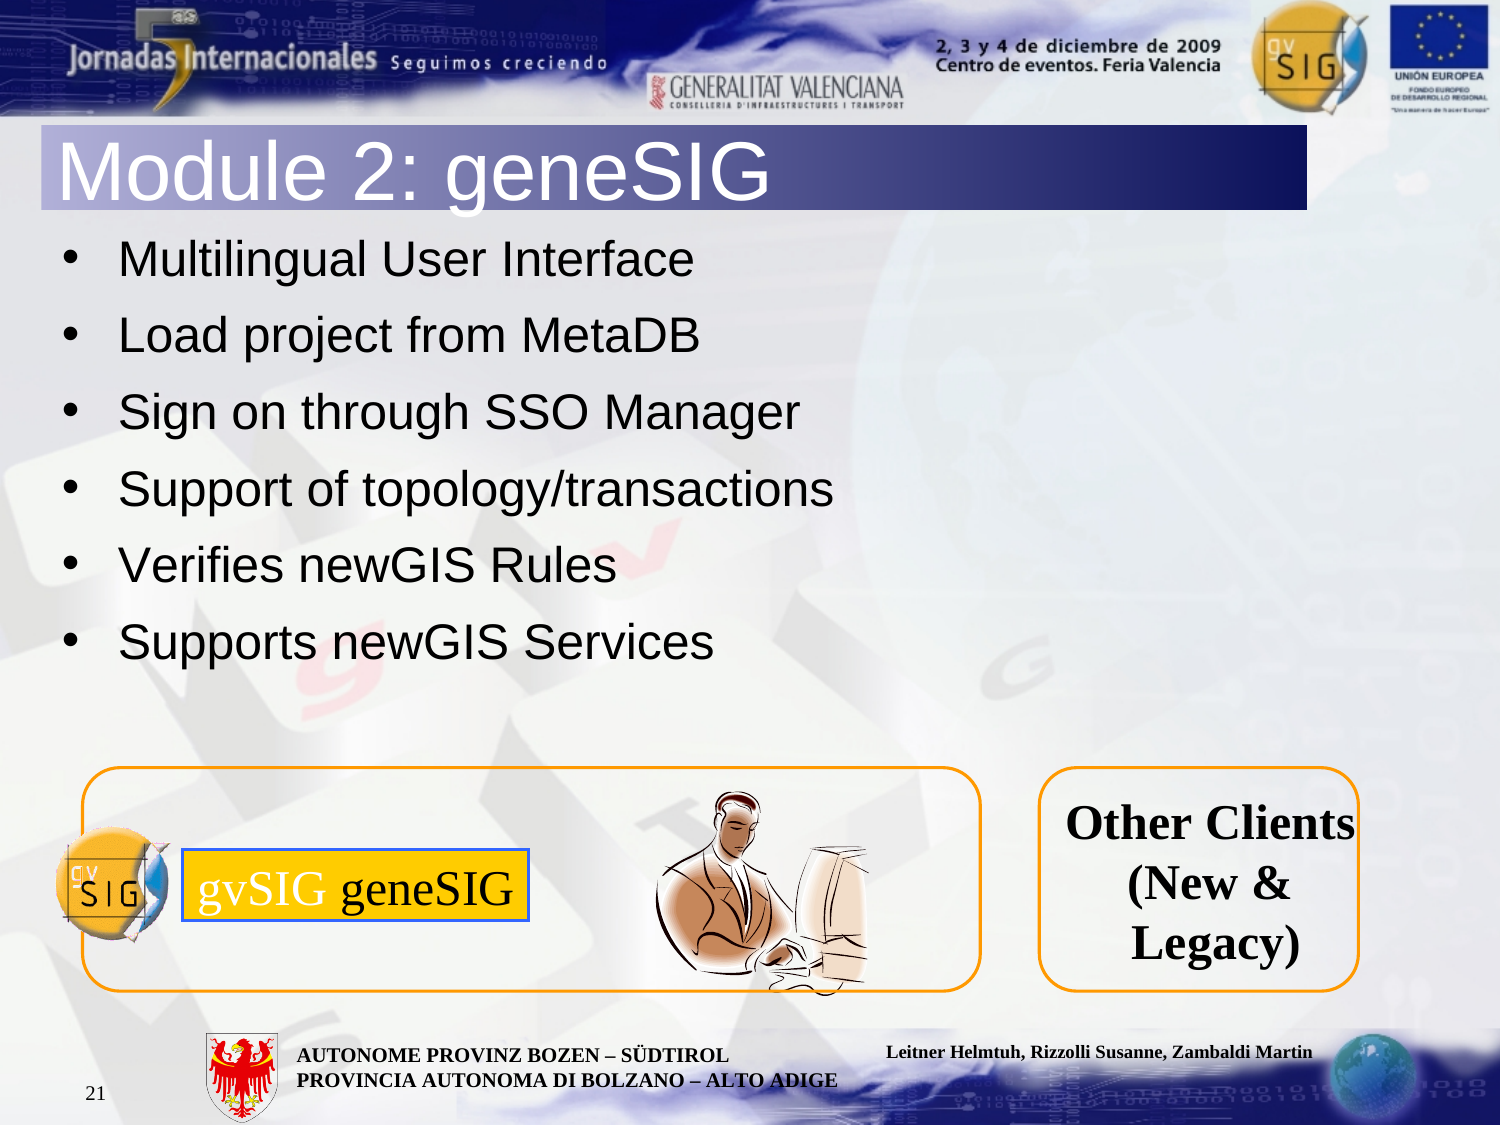

Module 2: geneSIG
# Multilingual User Interface
Load project from MetaDB
Sign on through SSO Manager
Support of topology/transactions
Verifies newGIS Rules
Supports newGIS Services
Other Clients
(New &
 Legacy)
gvSIG geneSIG